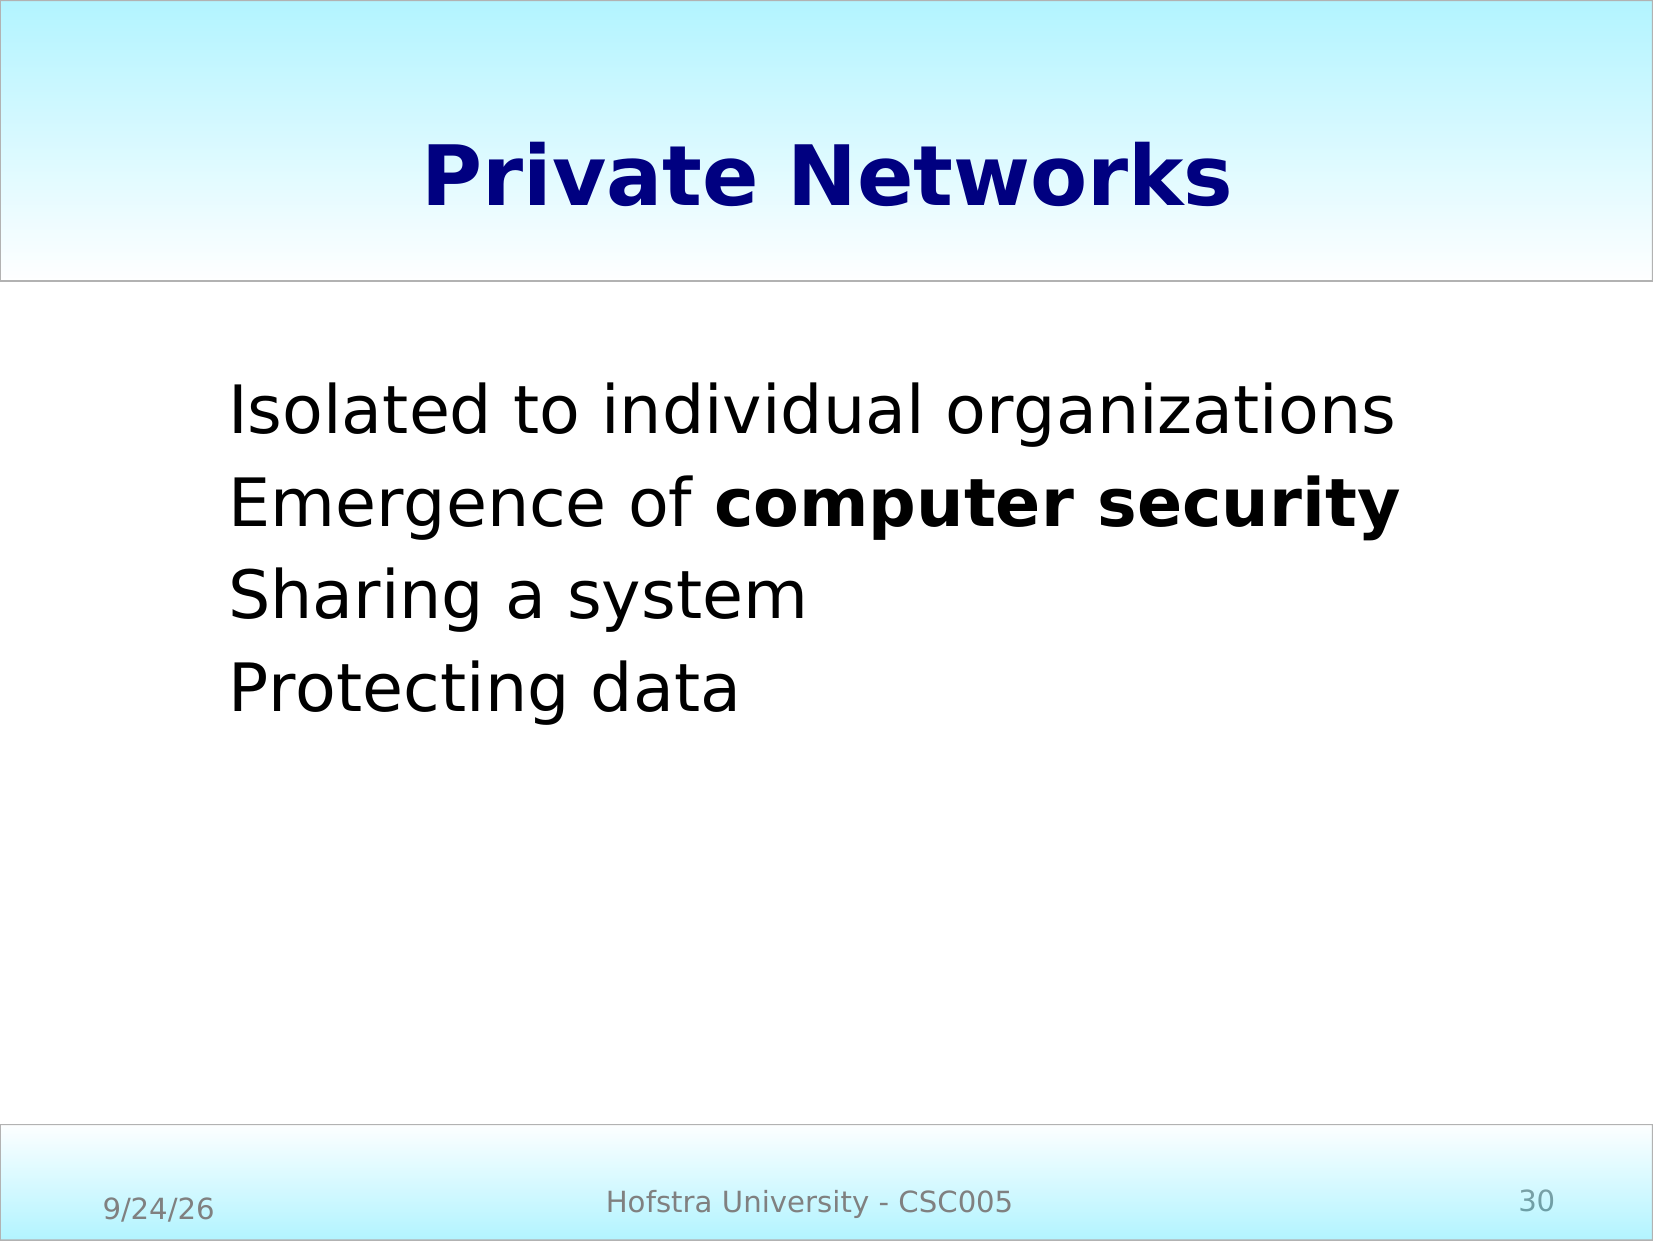

# Private Networks
Isolated to individual organizations
Emergence of computer security
Sharing a system
Protecting data
30
Hofstra University - CSC005